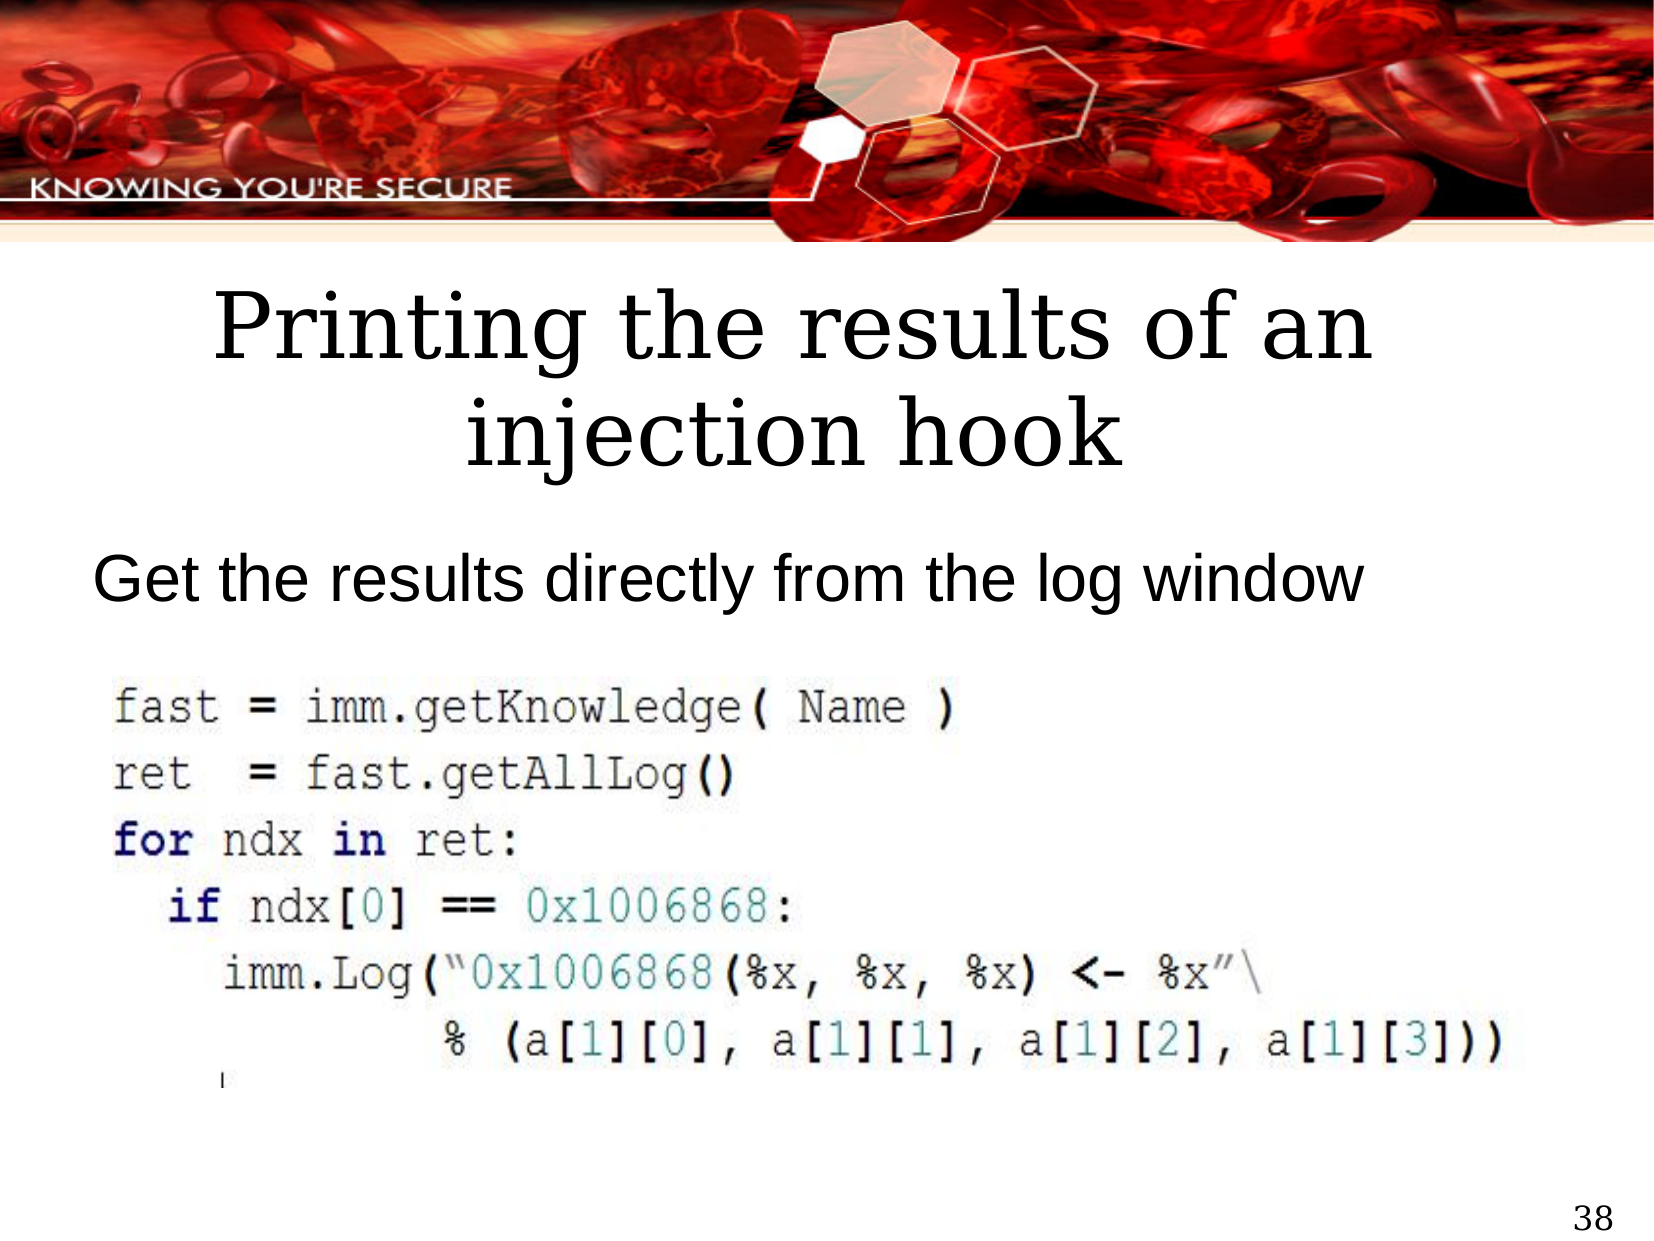

# Printing the results of an injection hook
Get the results directly from the log window